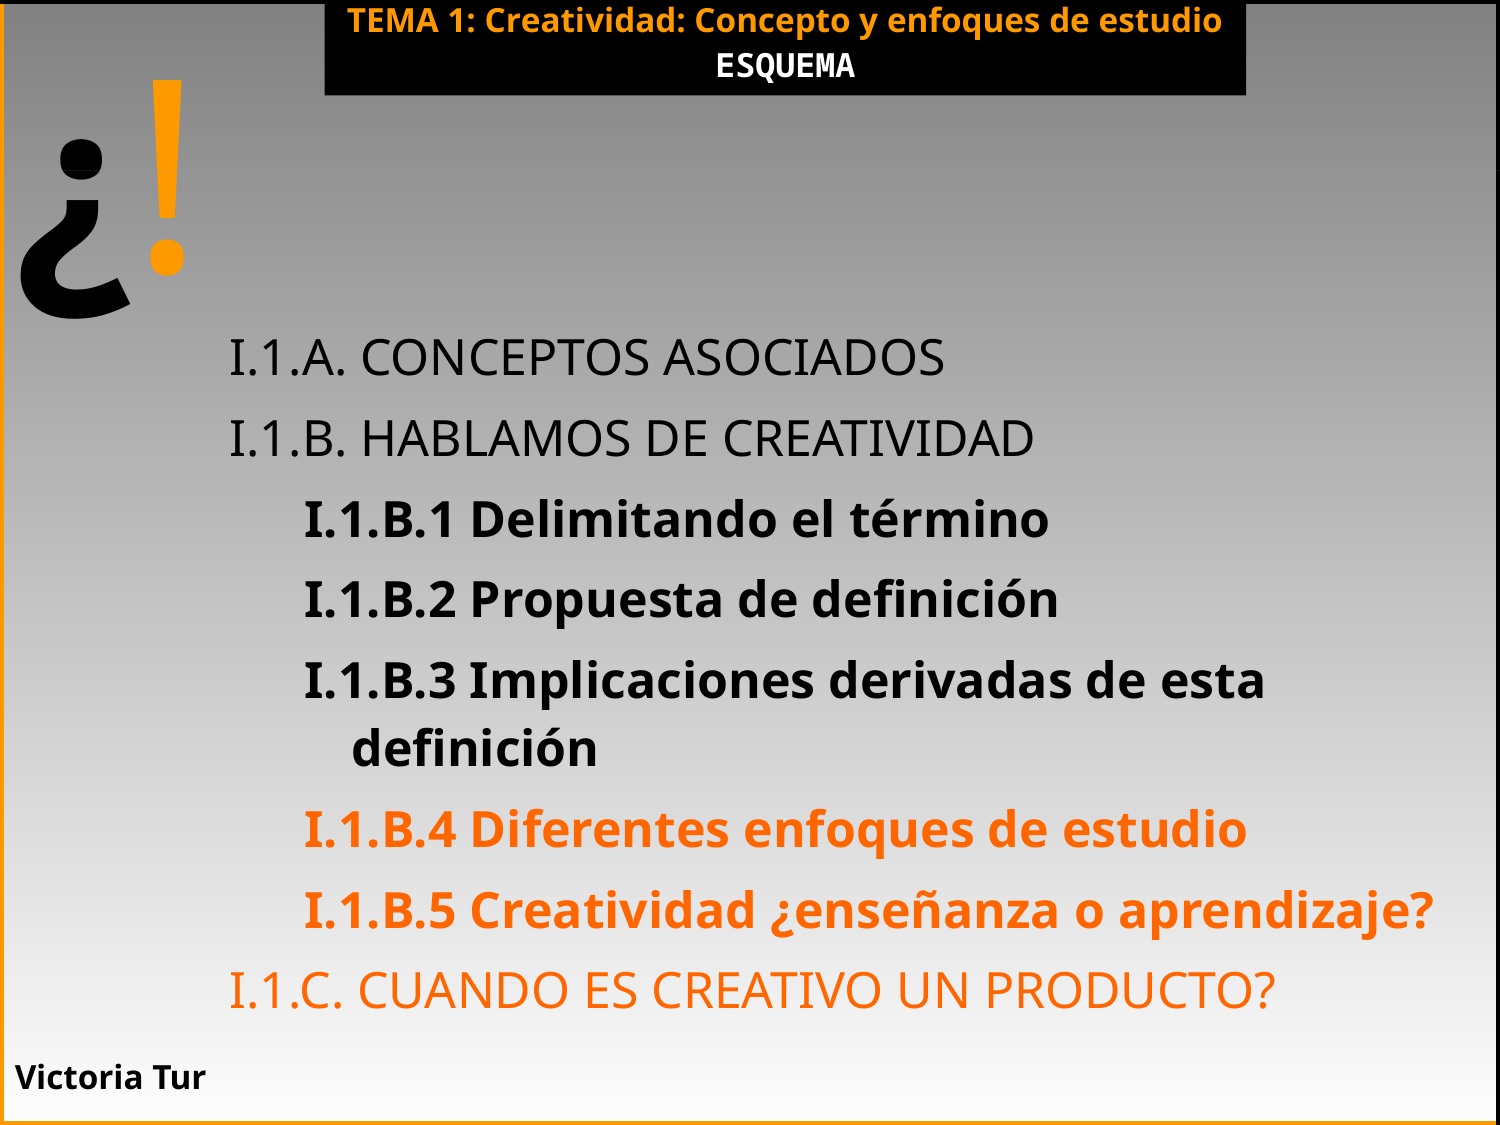

# I.1.A. CONCEPTOS ASOCIADOS
I.1.B. HABLAMOS DE CREATIVIDAD
I.1.B.1 Delimitando el término
I.1.B.2 Propuesta de definición
I.1.B.3 Implicaciones derivadas de esta definición
I.1.B.4 Diferentes enfoques de estudio
I.1.B.5 Creatividad ¿enseñanza o aprendizaje?
I.1.C. CUANDO ES CREATIVO UN PRODUCTO?